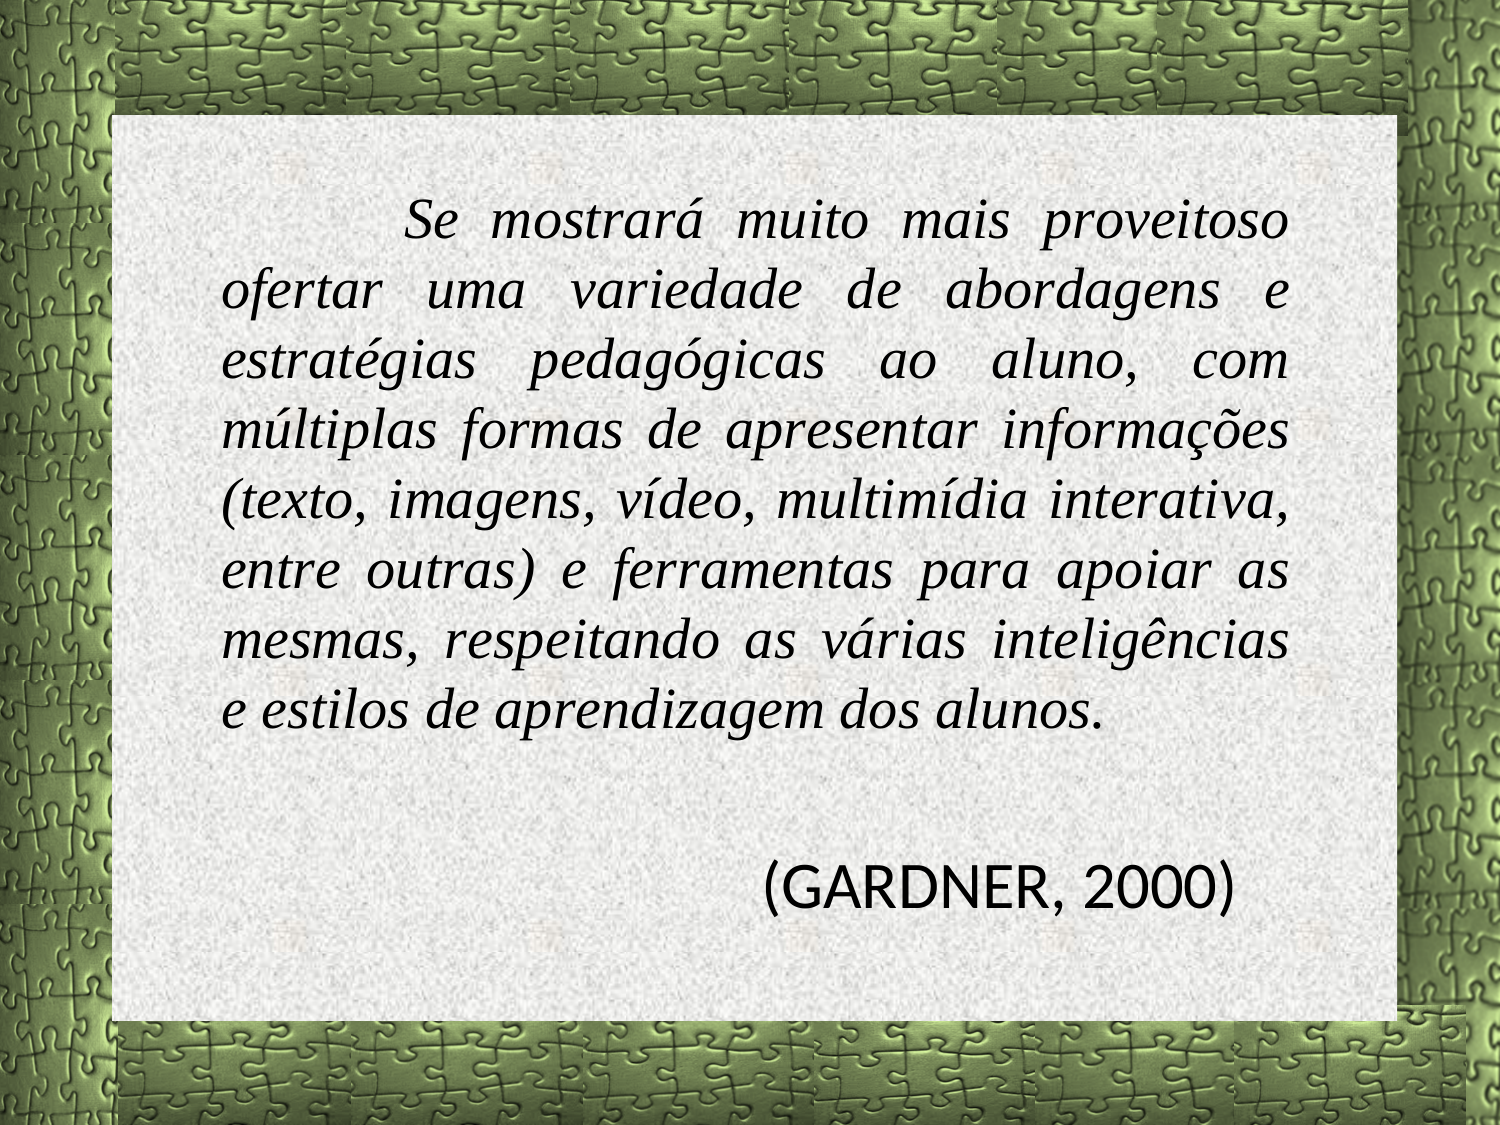

Se mostrará muito mais proveitoso ofertar uma variedade de abordagens e estratégias pedagógicas ao aluno, com múltiplas formas de apresentar informações (texto, imagens, vídeo, multimídia interativa, entre outras) e ferramentas para apoiar as mesmas, respeitando as várias inteligências e estilos de aprendizagem dos alunos.
 (GARDNER, 2000)